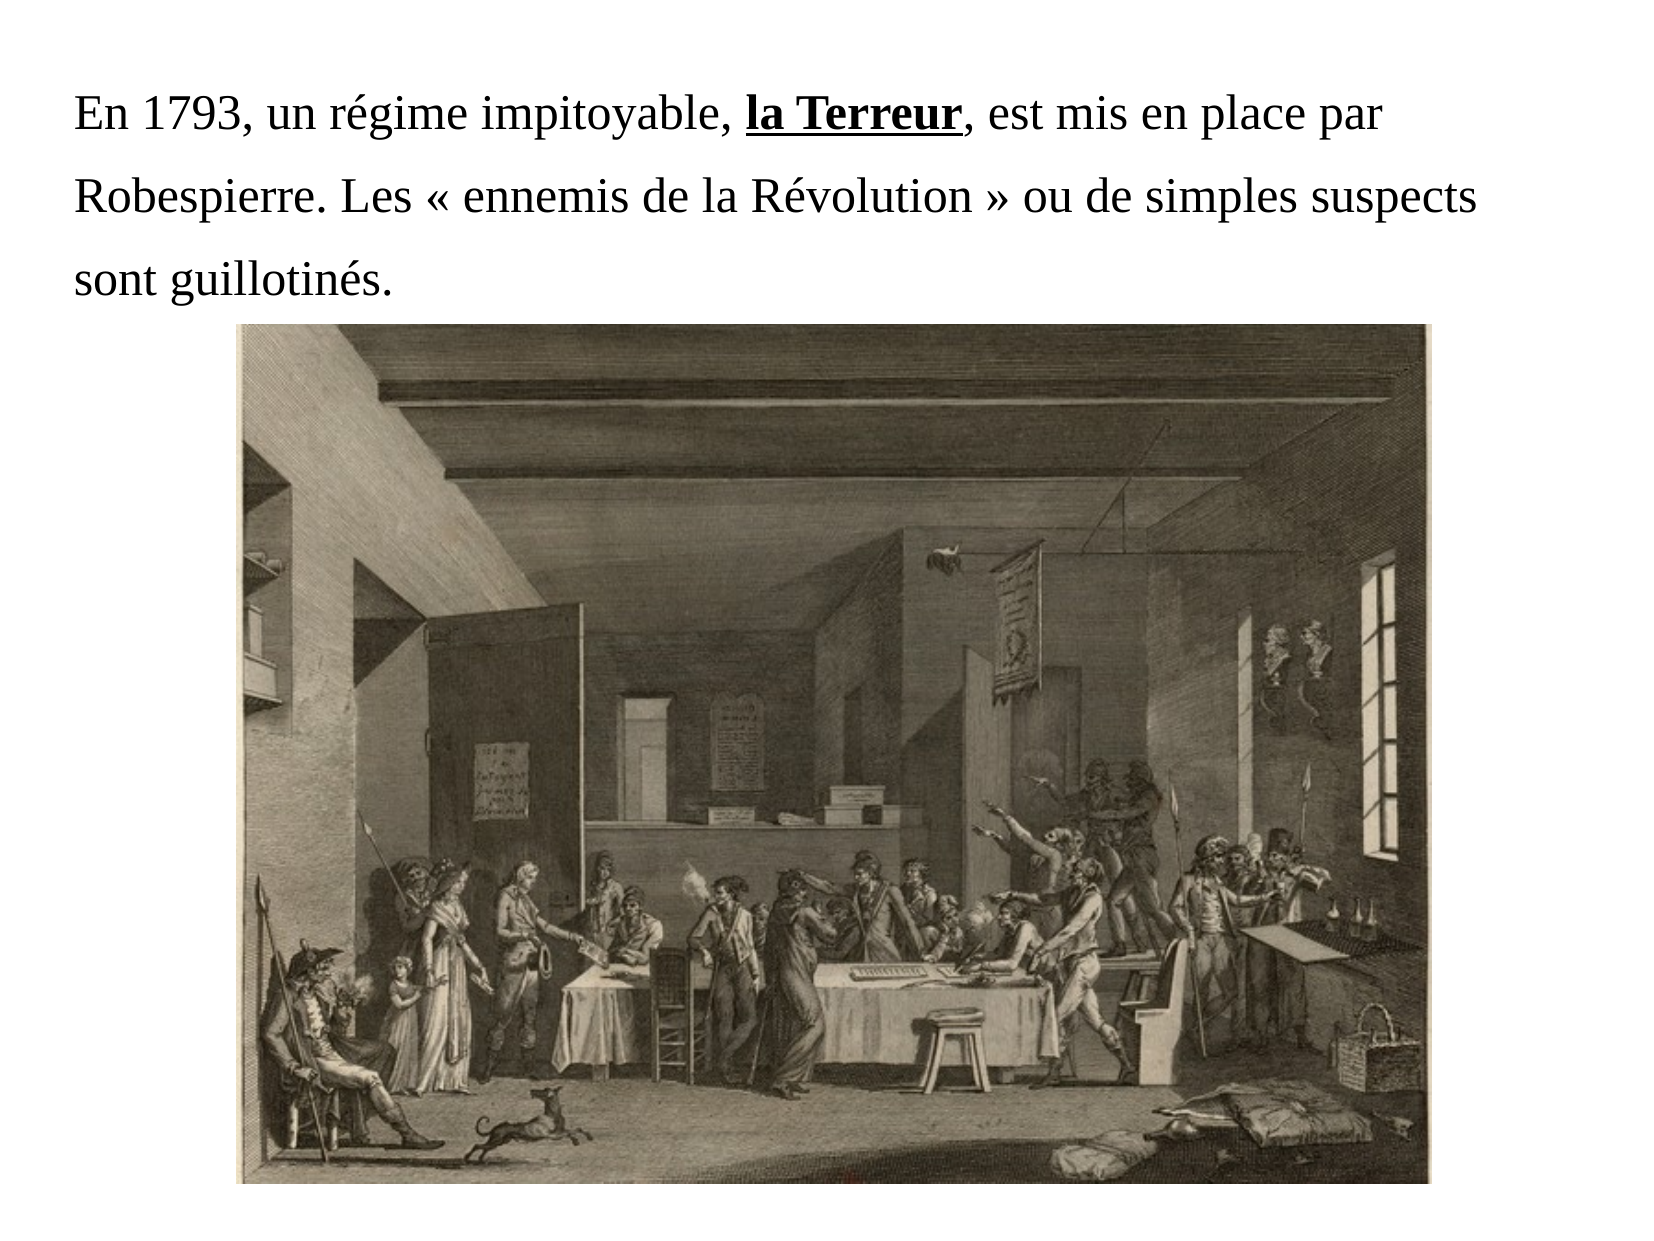

En 1793, un régime impitoyable, la Terreur, est mis en place par Robespierre. Les « ennemis de la Révolution » ou de simples suspects sont guillotinés.